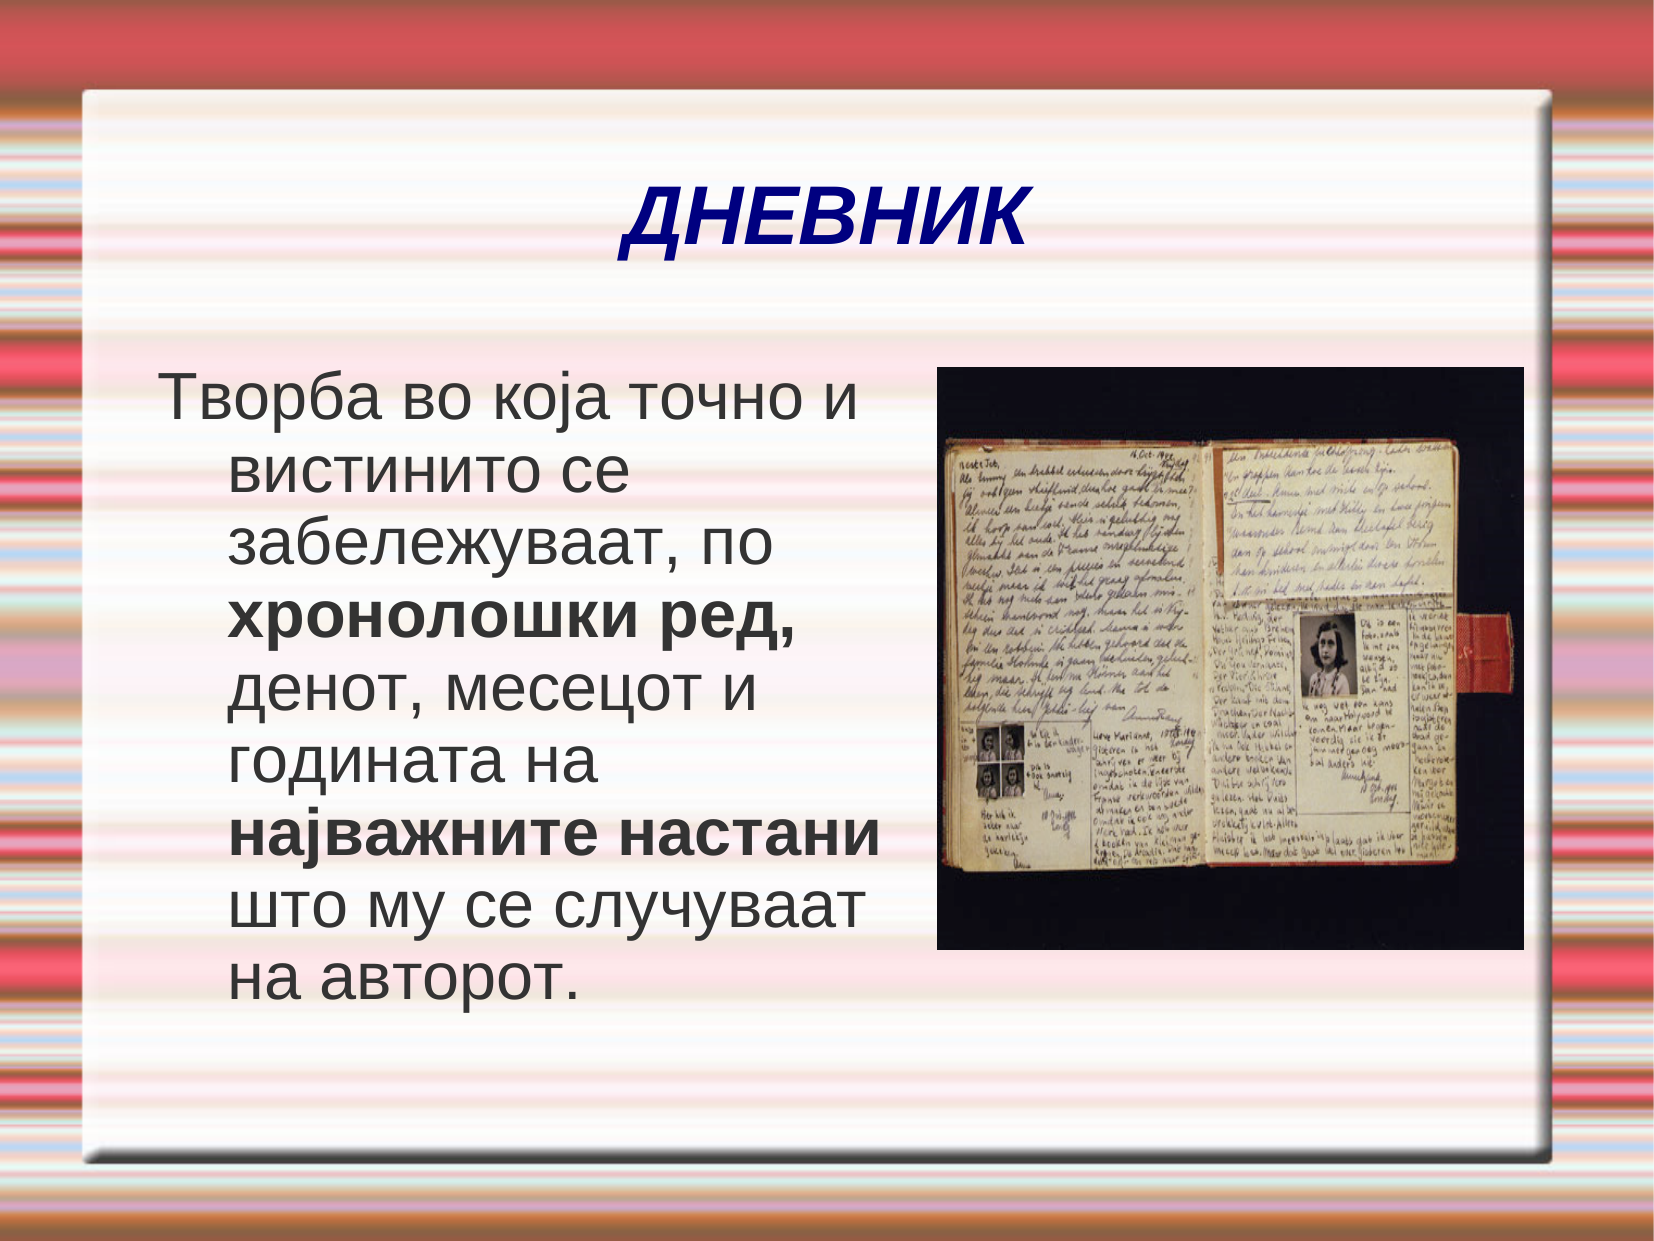

# ДНЕВНИК
Творба во која точно и вистинито се забележуваат, по хронолошки ред, денот, месецот и годината на најважните настани што му се случуваат на авторот.